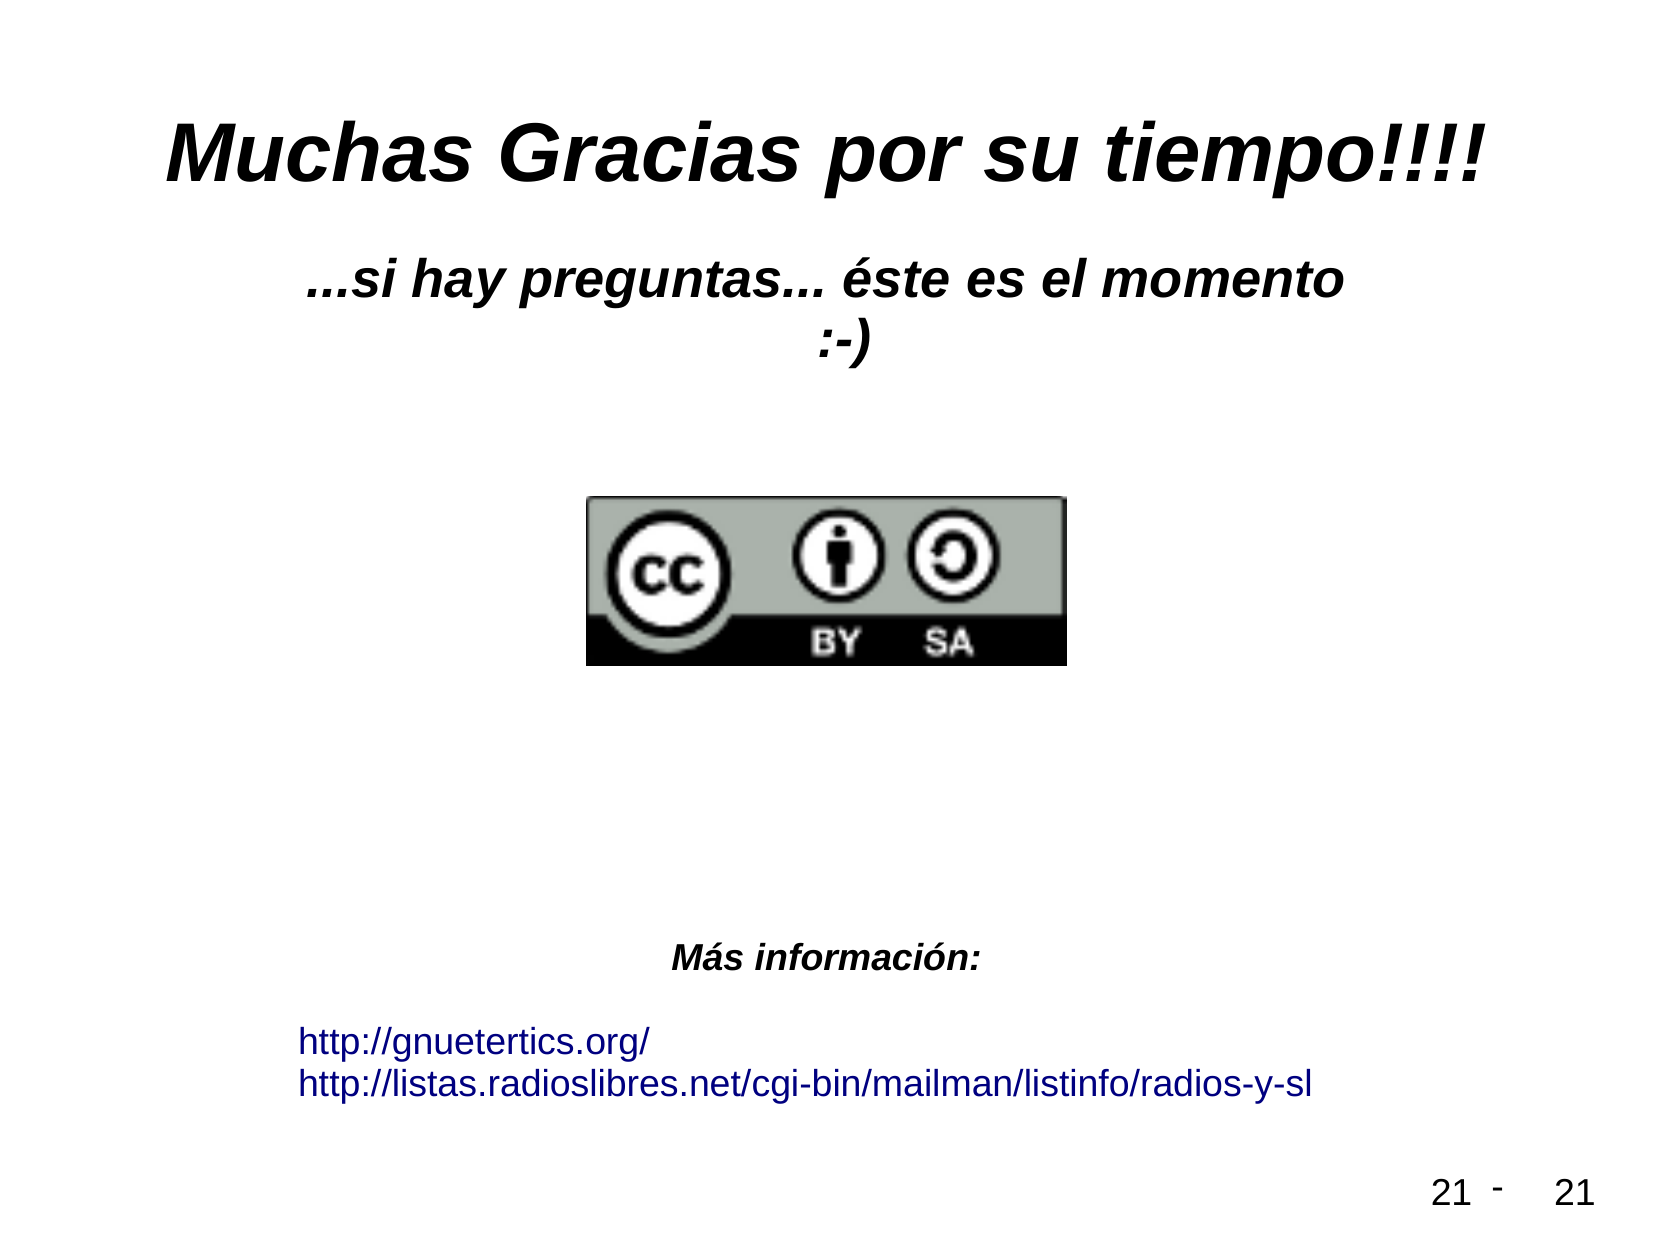

Muchas Gracias por su tiempo!!!!
# ...si hay preguntas... éste es el momento :-)
Más información:
http://gnuetertics.org/
http://listas.radioslibres.net/cgi-bin/mailman/listinfo/radios-y-sl
-
21